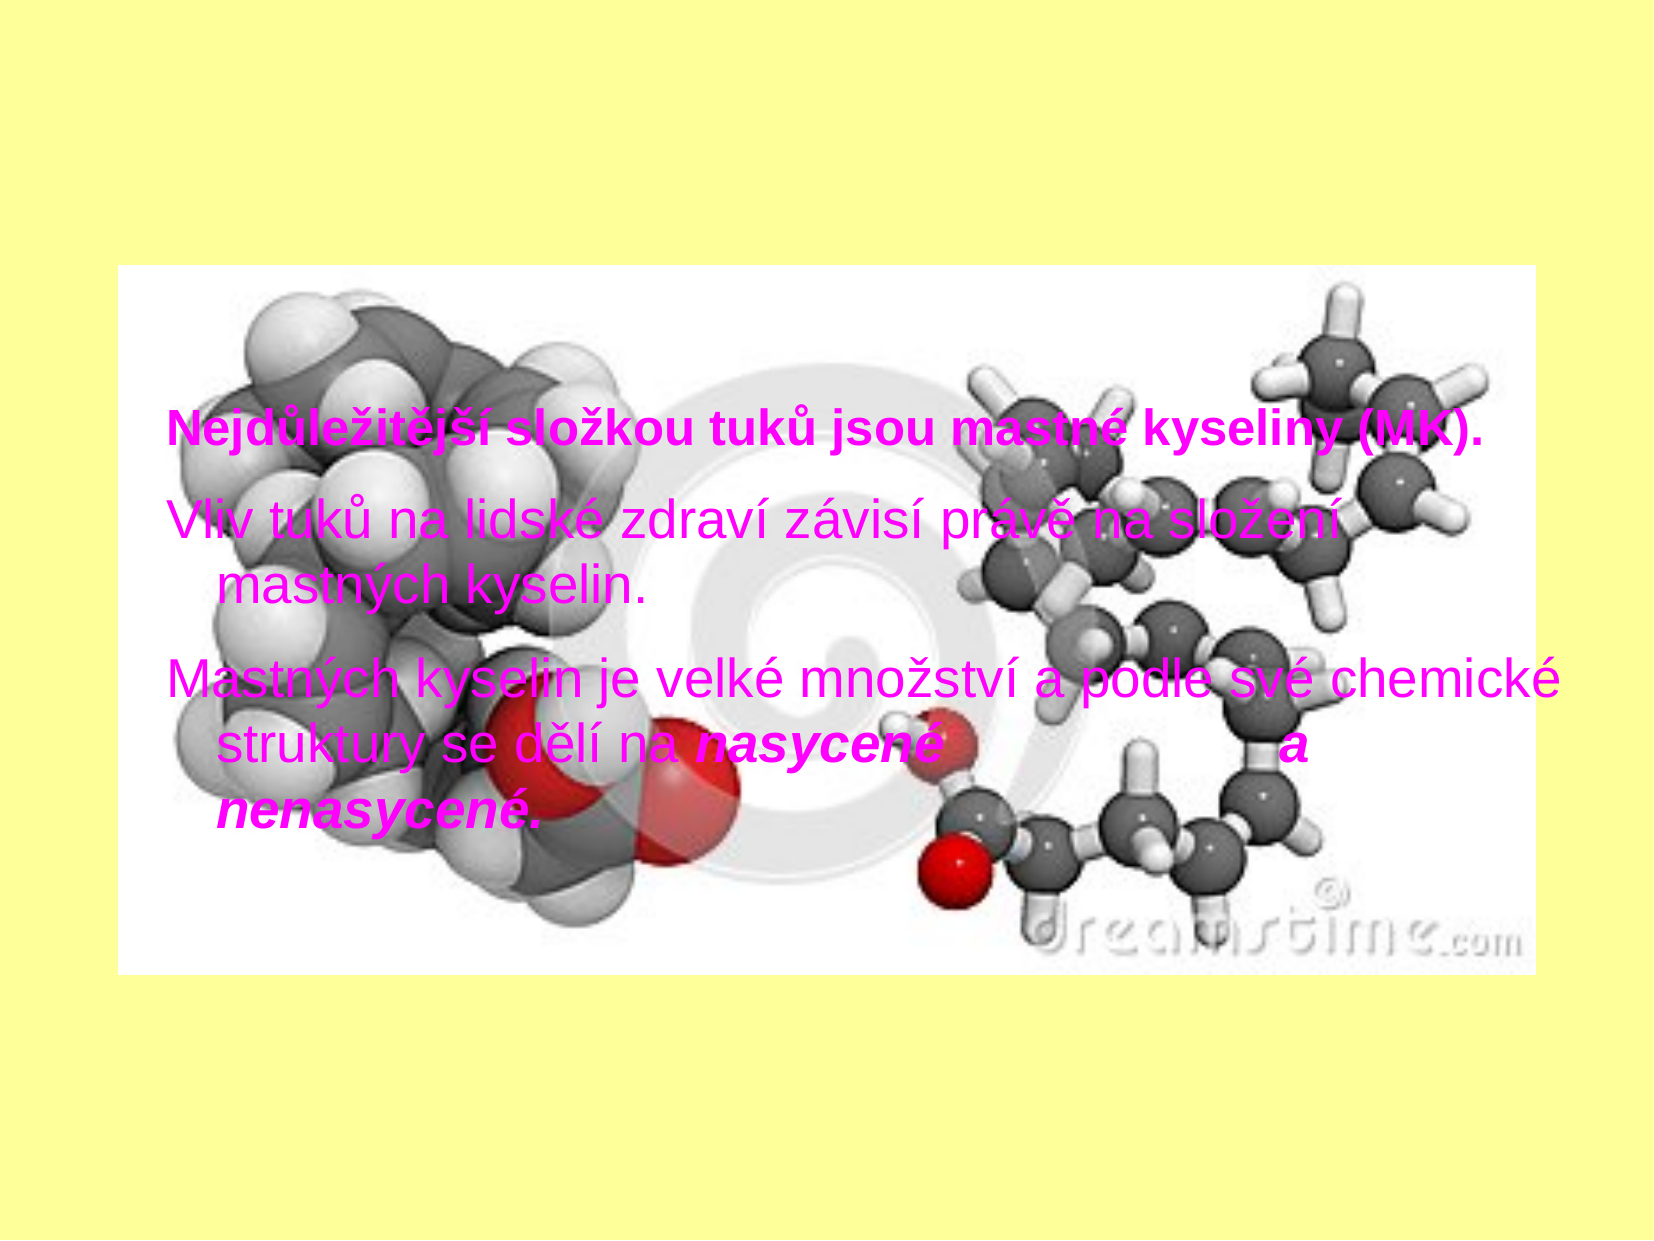

# Nejdůležitější složkou tuků jsou mastné kyseliny (MK).
Vliv tuků na lidské zdraví závisí právě na složení mastných kyselin.
Mastných kyselin je velké množství a podle své chemické struktury se dělí na nasycené a nenasycené.